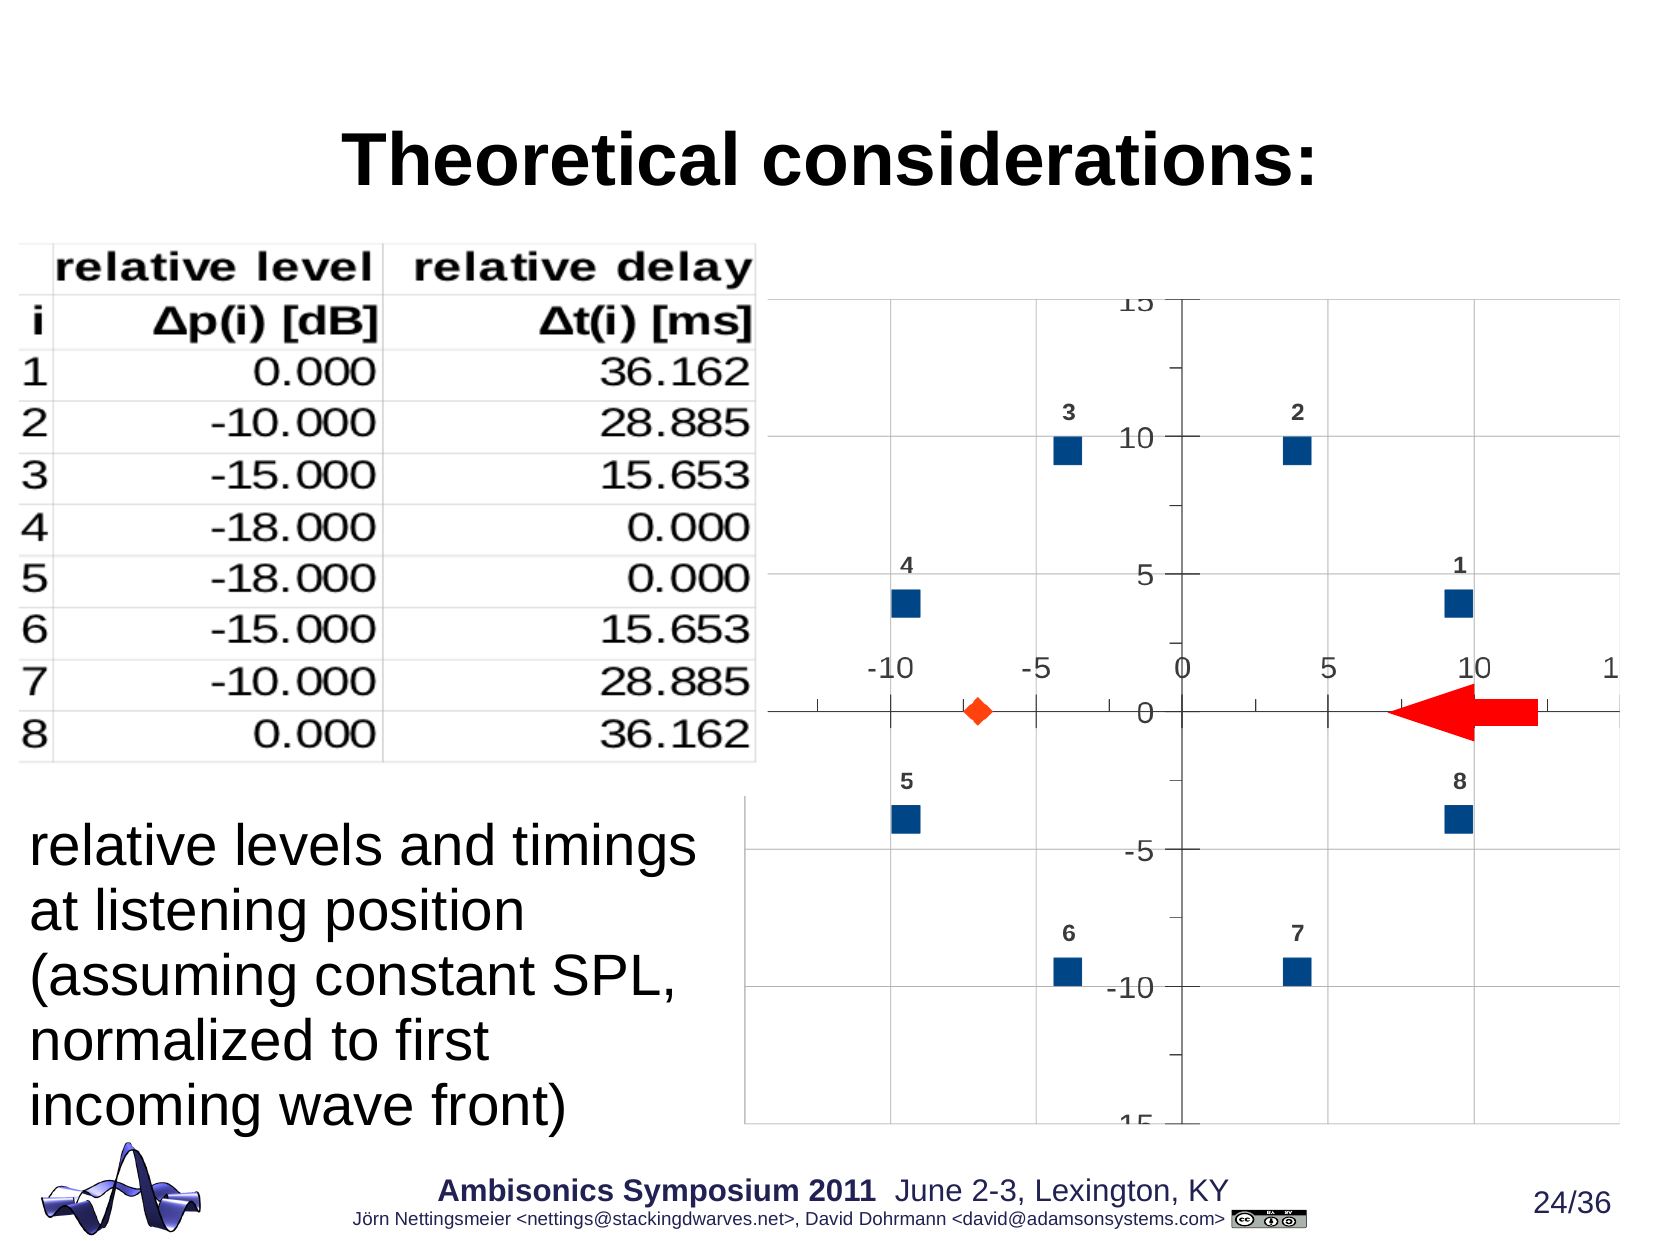

# Theoretical considerations:
relative levels and timings at listening position (assuming constant SPL, normalized to first incoming wave front)